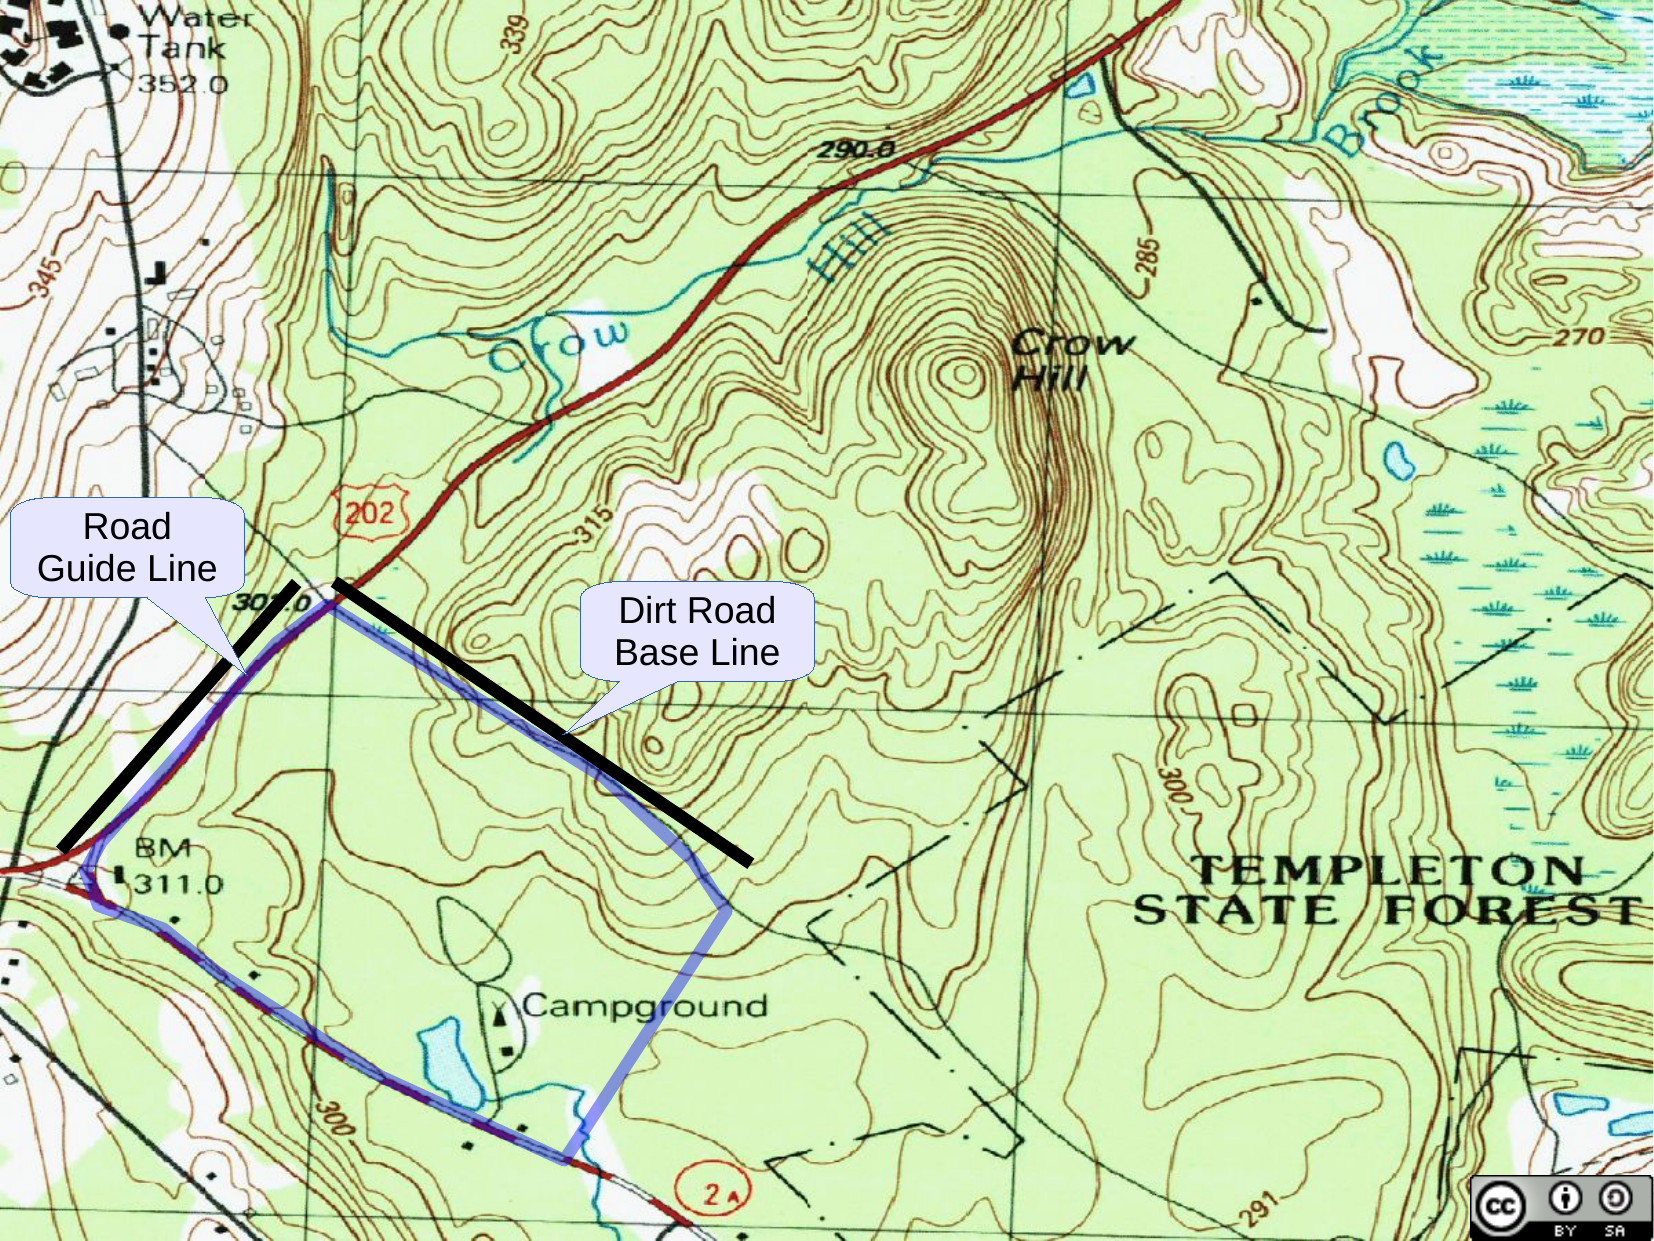

Road
Guide Line
Dirt Road
Base Line